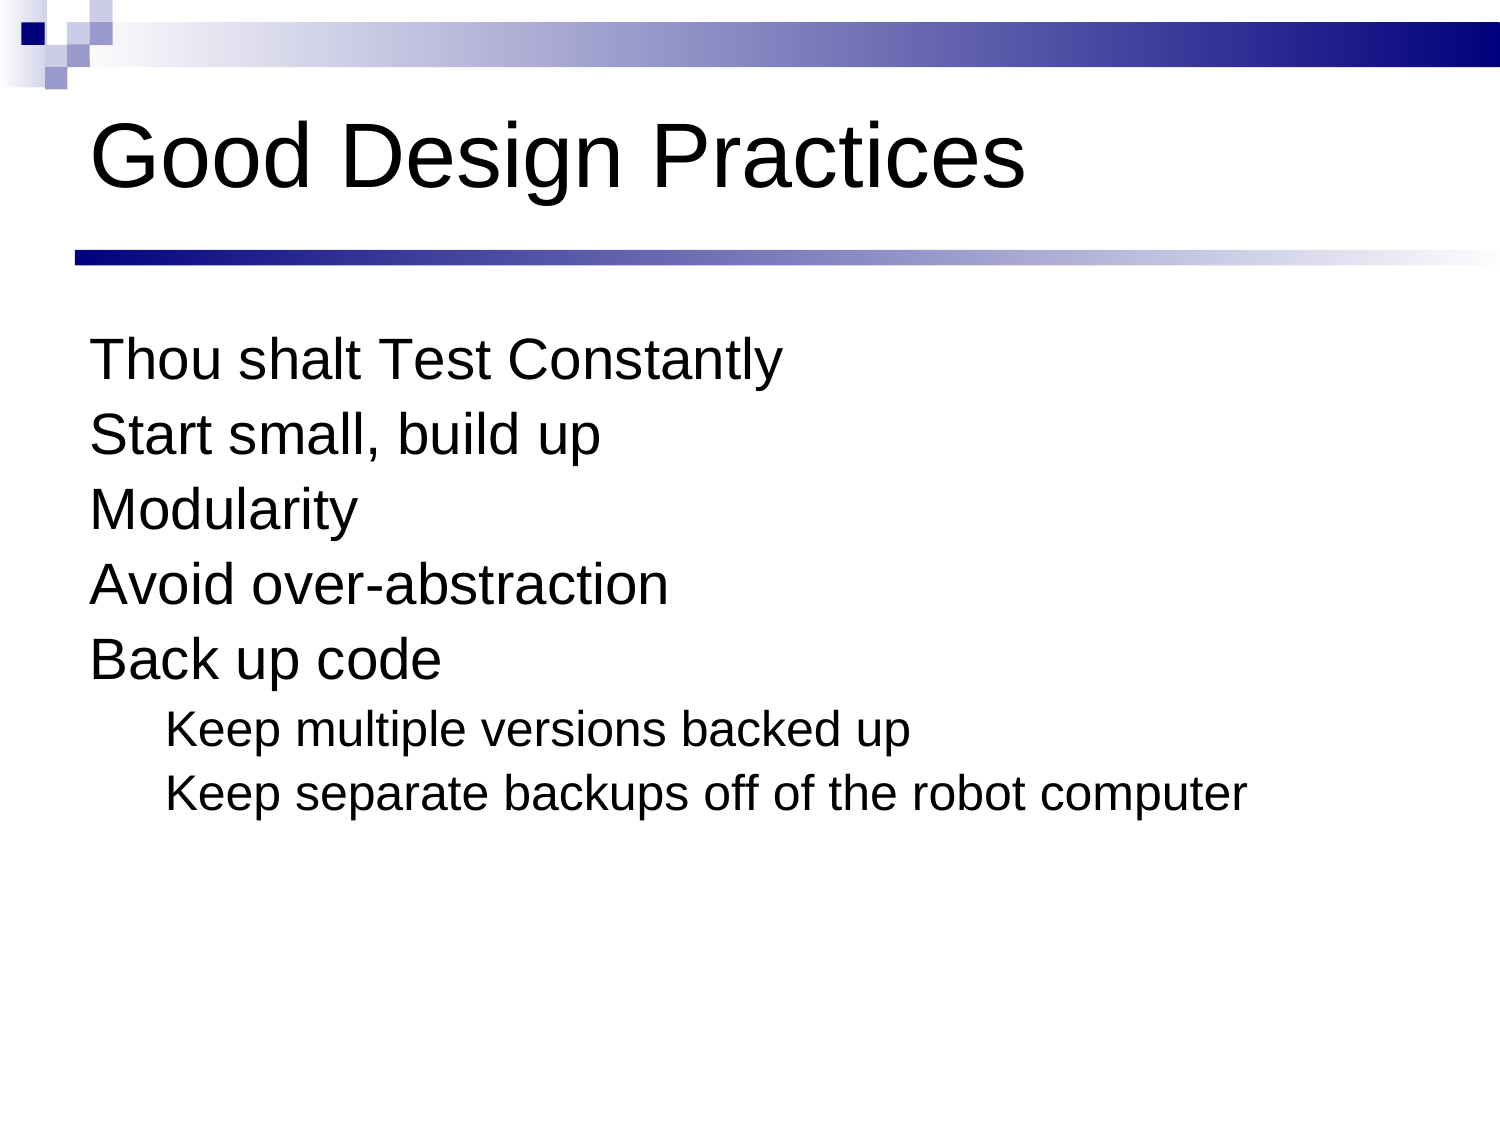

# Good Design Practices
Thou shalt Test Constantly
Start small, build up
Modularity
Avoid over-abstraction
Back up code
Keep multiple versions backed up
Keep separate backups off of the robot computer